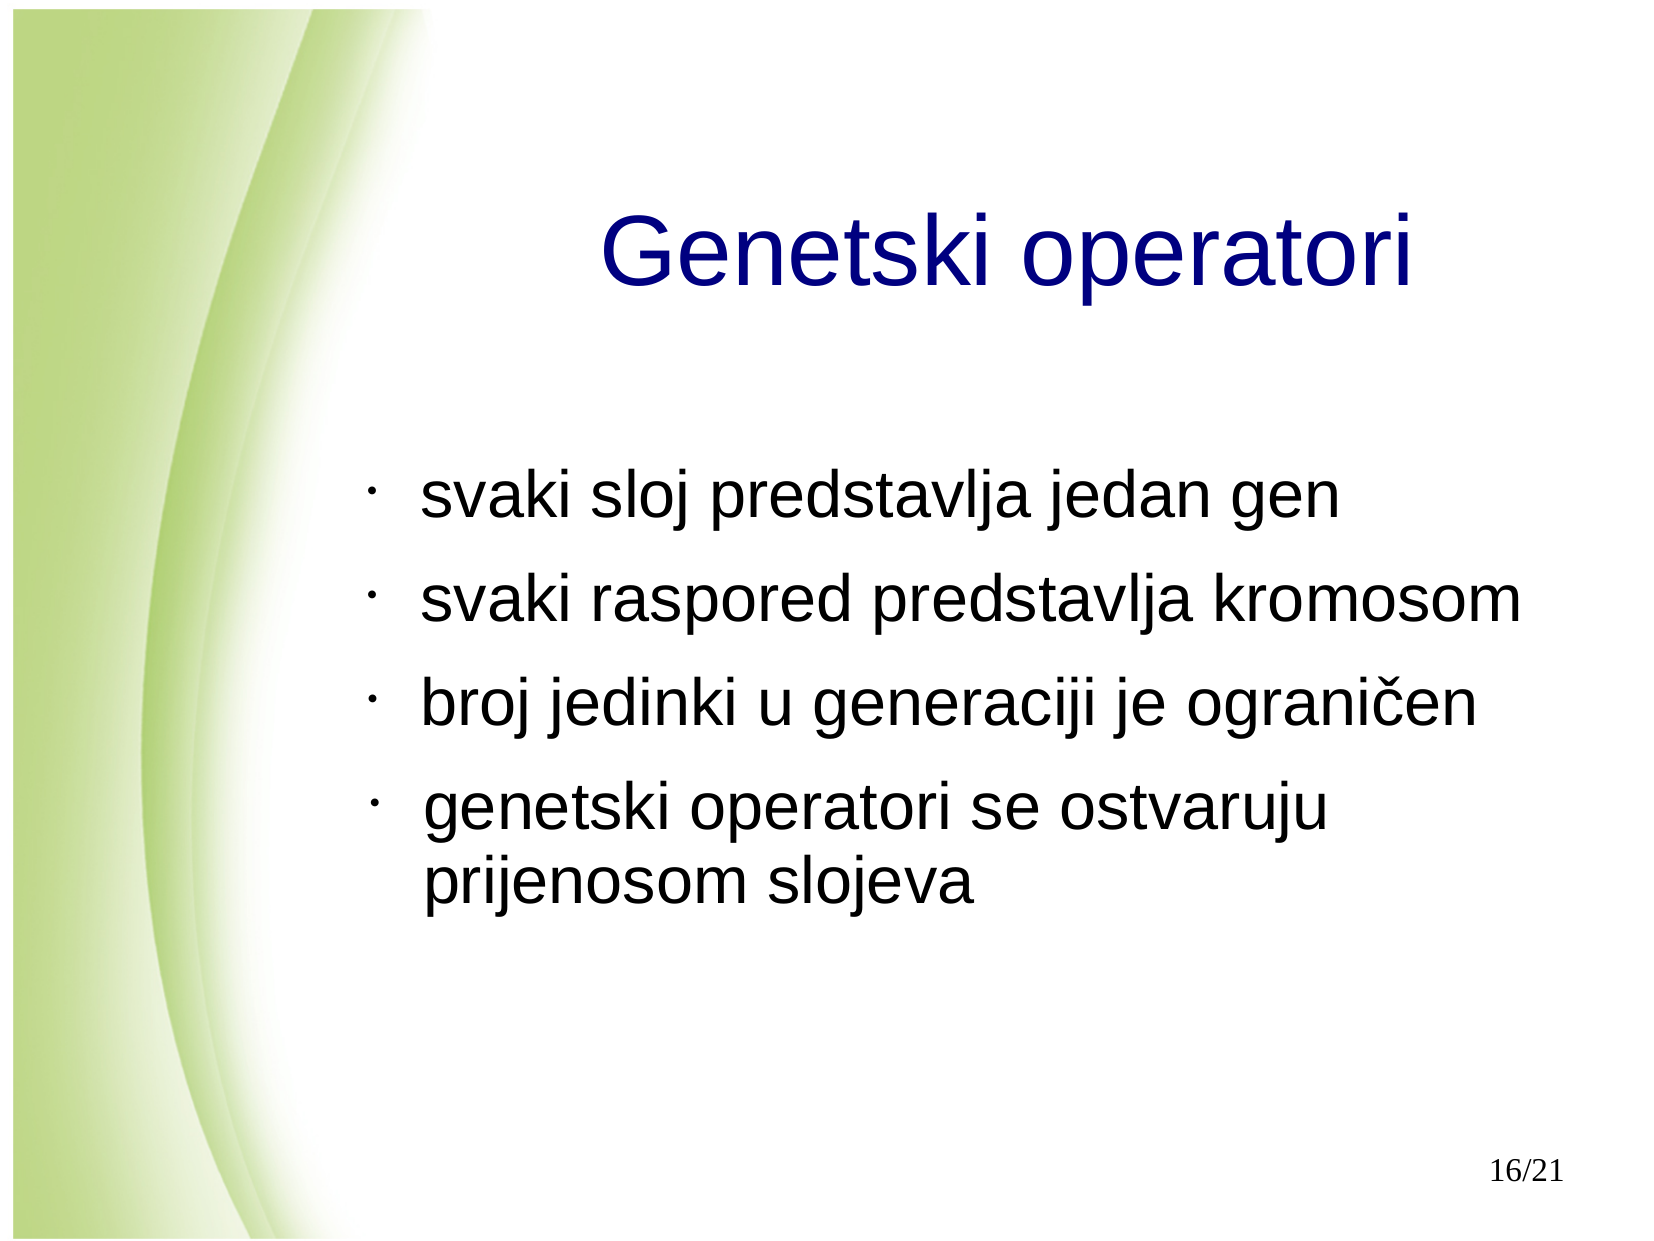

# Genetski operatori
svaki sloj predstavlja jedan gen
svaki raspored predstavlja kromosom
broj jedinki u generaciji je ograničen
genetski operatori se ostvaruju
prijenosom slojeva